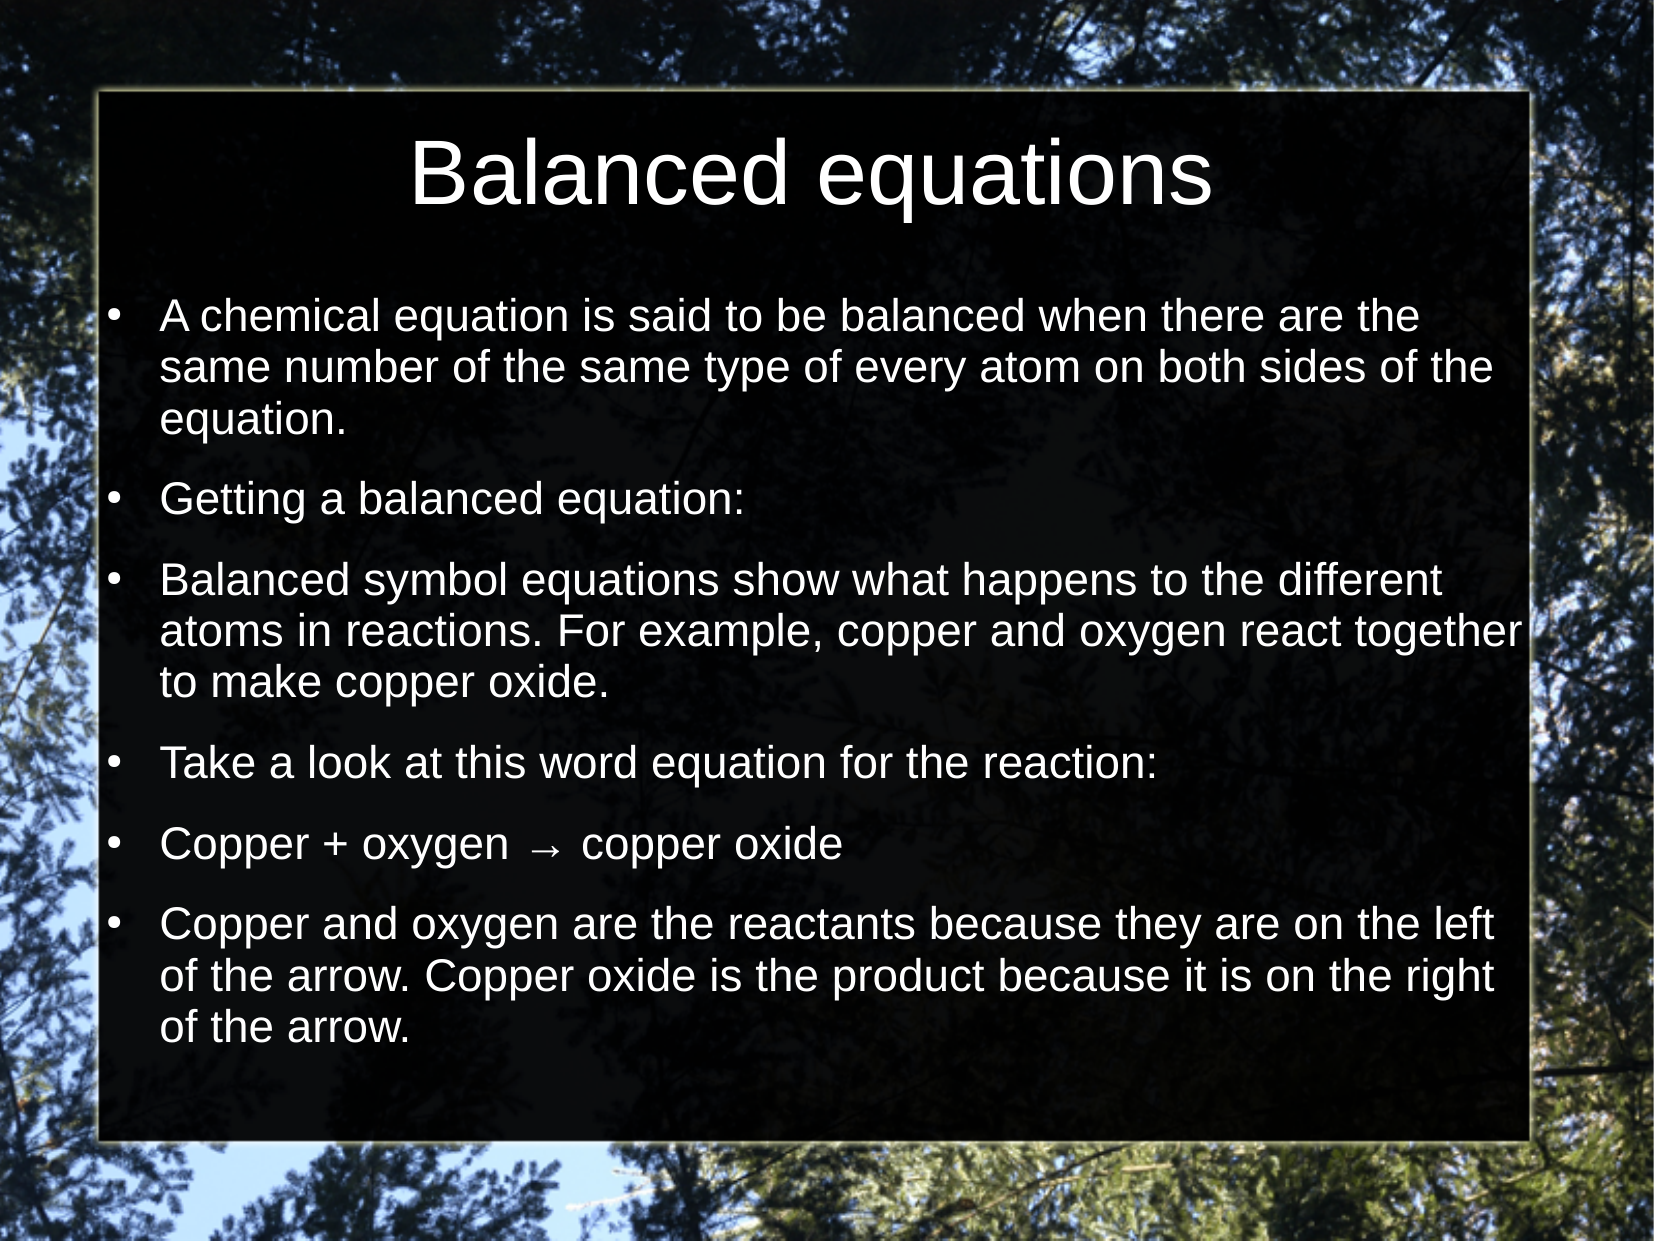

# Balanced equations
A chemical equation is said to be balanced when there are the same number of the same type of every atom on both sides of the equation.
Getting a balanced equation:
Balanced symbol equations show what happens to the different atoms in reactions. For example, copper and oxygen react together to make copper oxide.
Take a look at this word equation for the reaction:
Copper + oxygen → copper oxide
Copper and oxygen are the reactants because they are on the left of the arrow. Copper oxide is the product because it is on the right of the arrow.